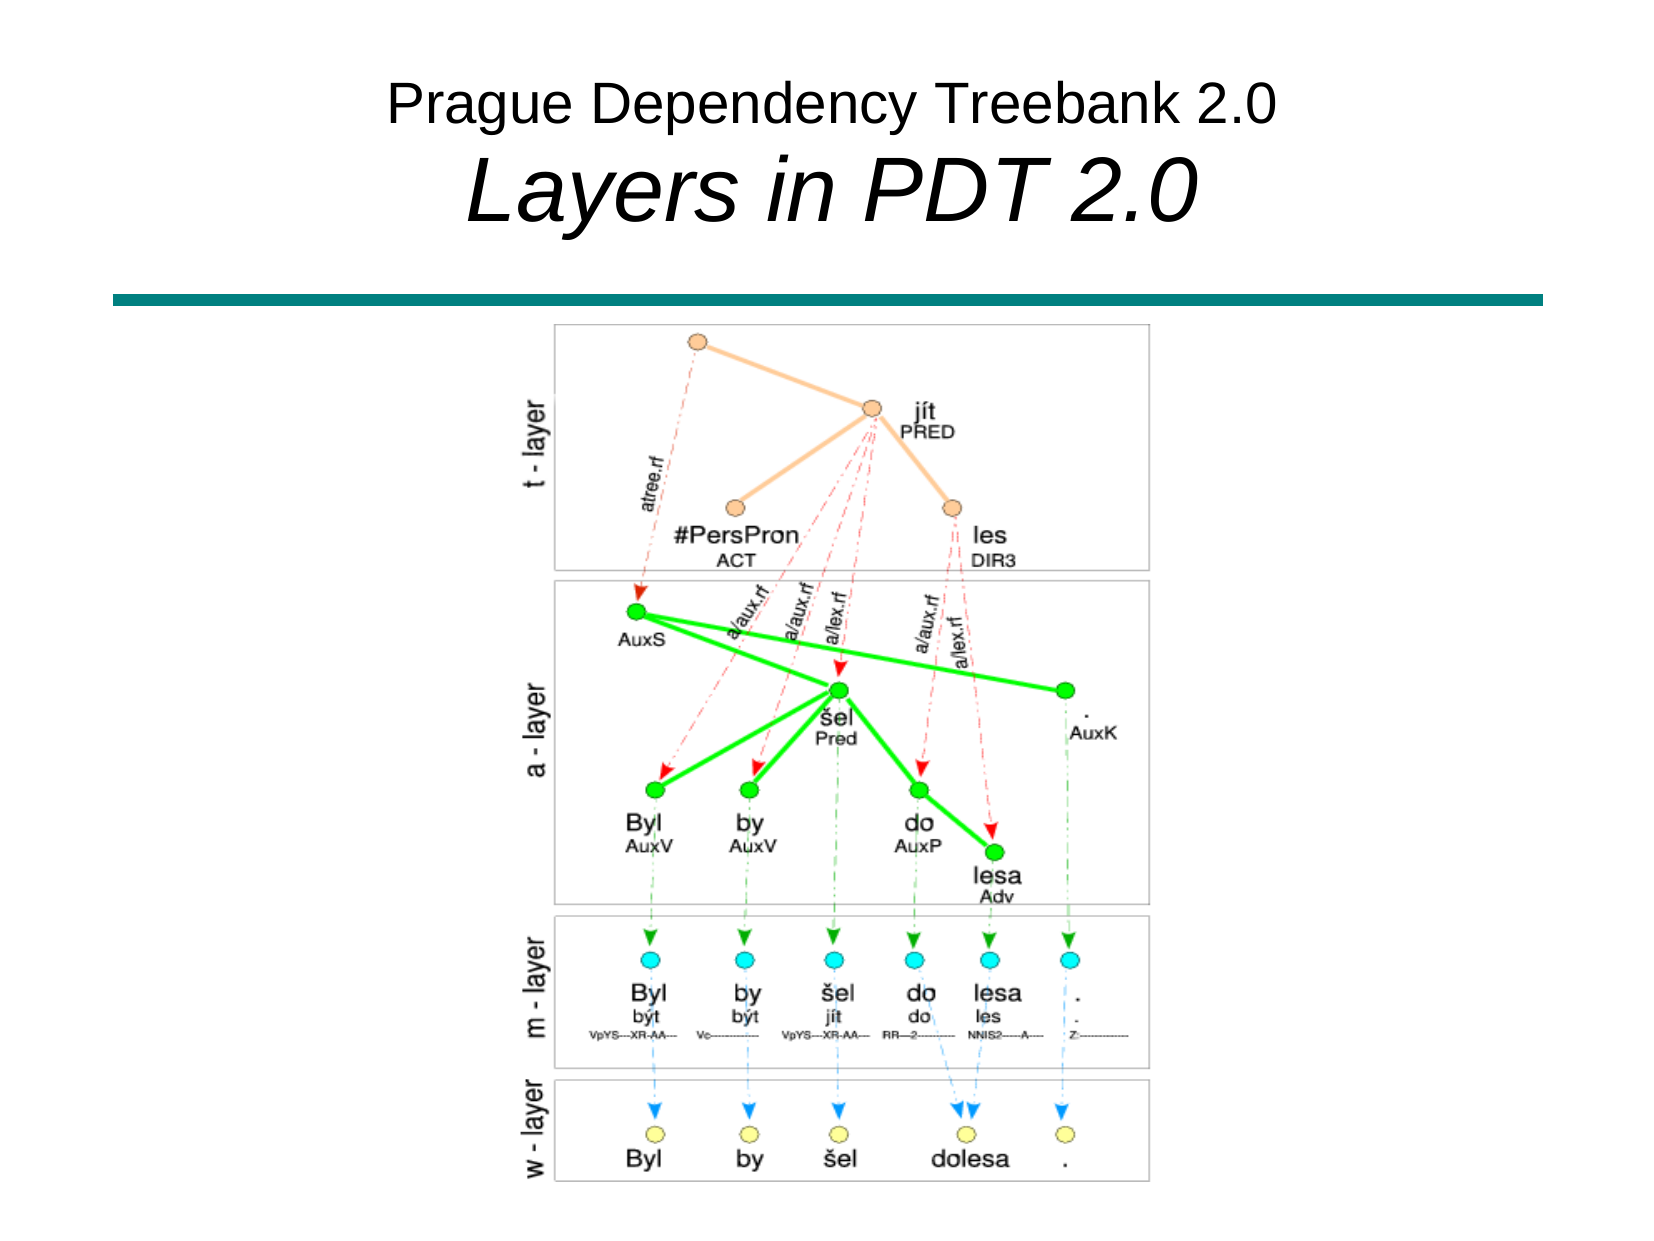

# Prague Dependency Treebank 2.0 Layers in PDT 2.0